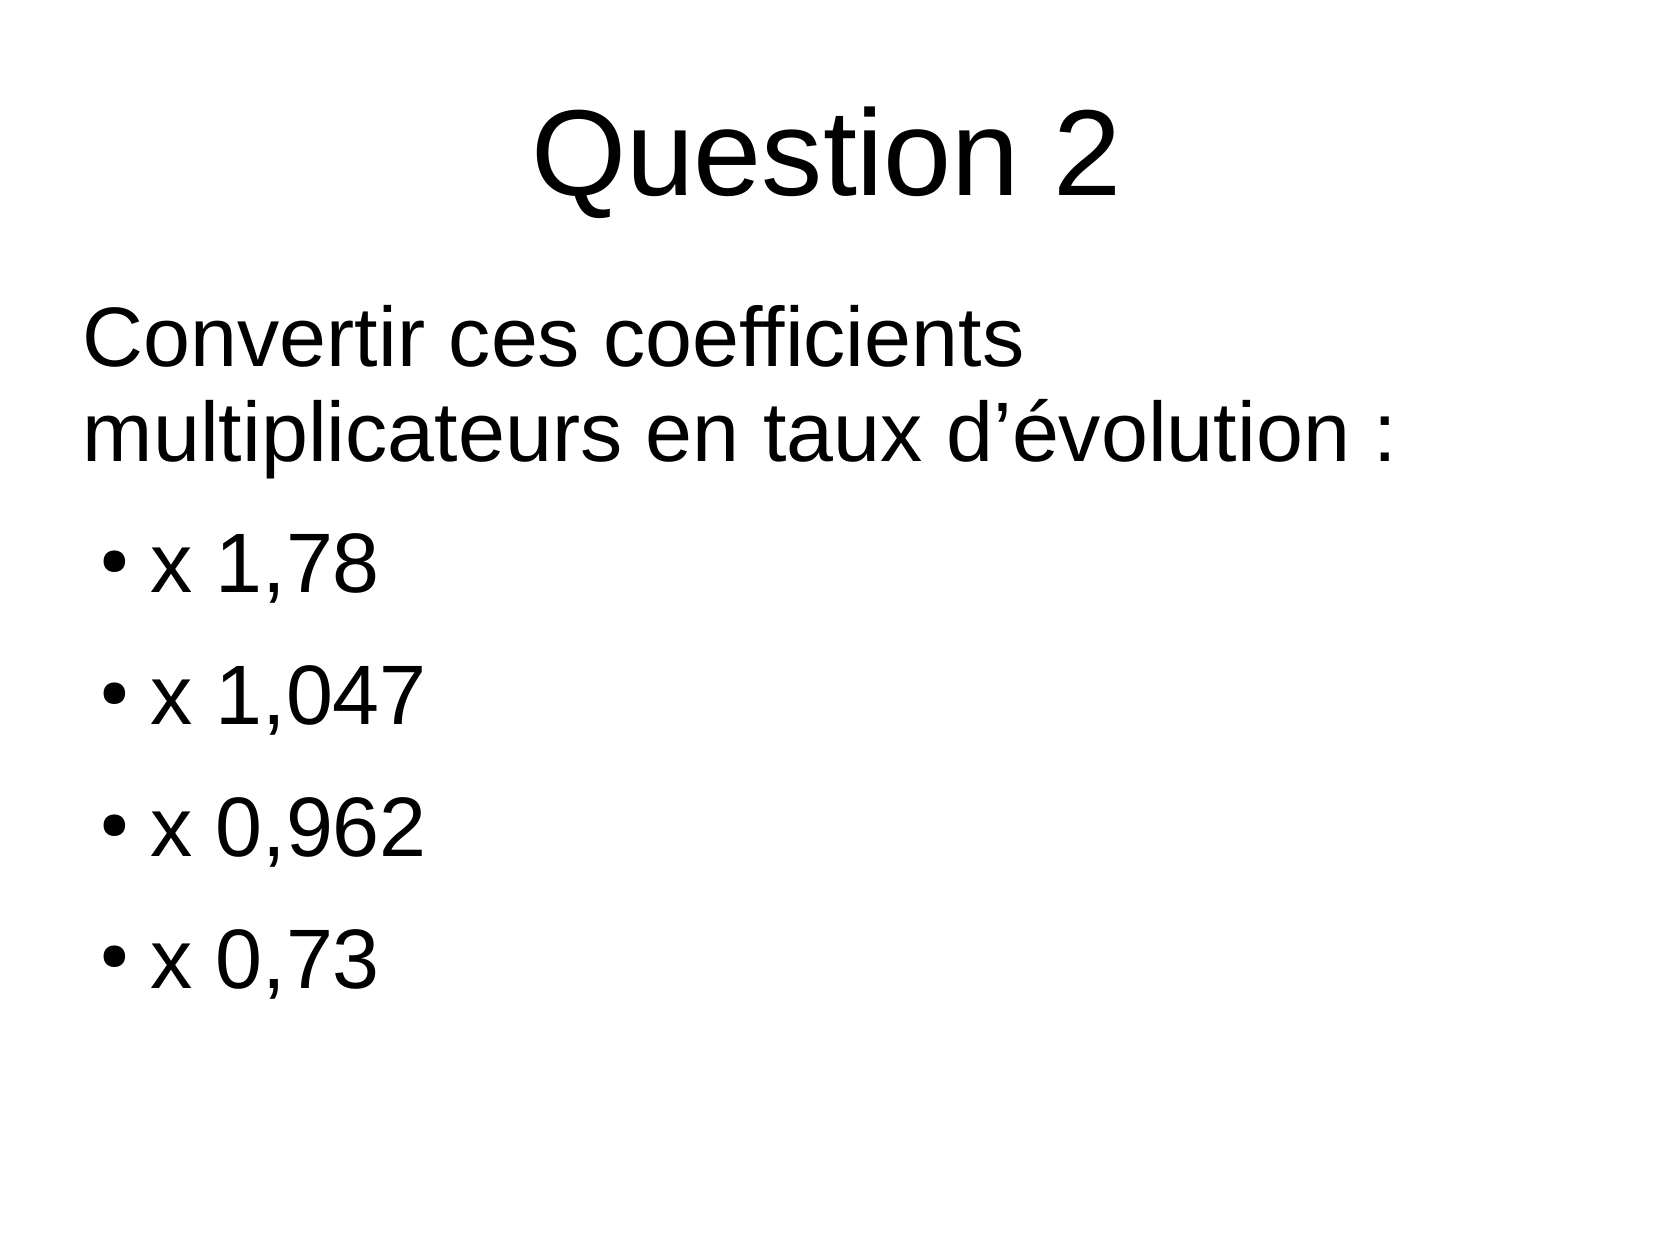

# Question 2
Convertir ces coefficients multiplicateurs en taux d’évolution :
x 1,78
x 1,047
x 0,962
x 0,73